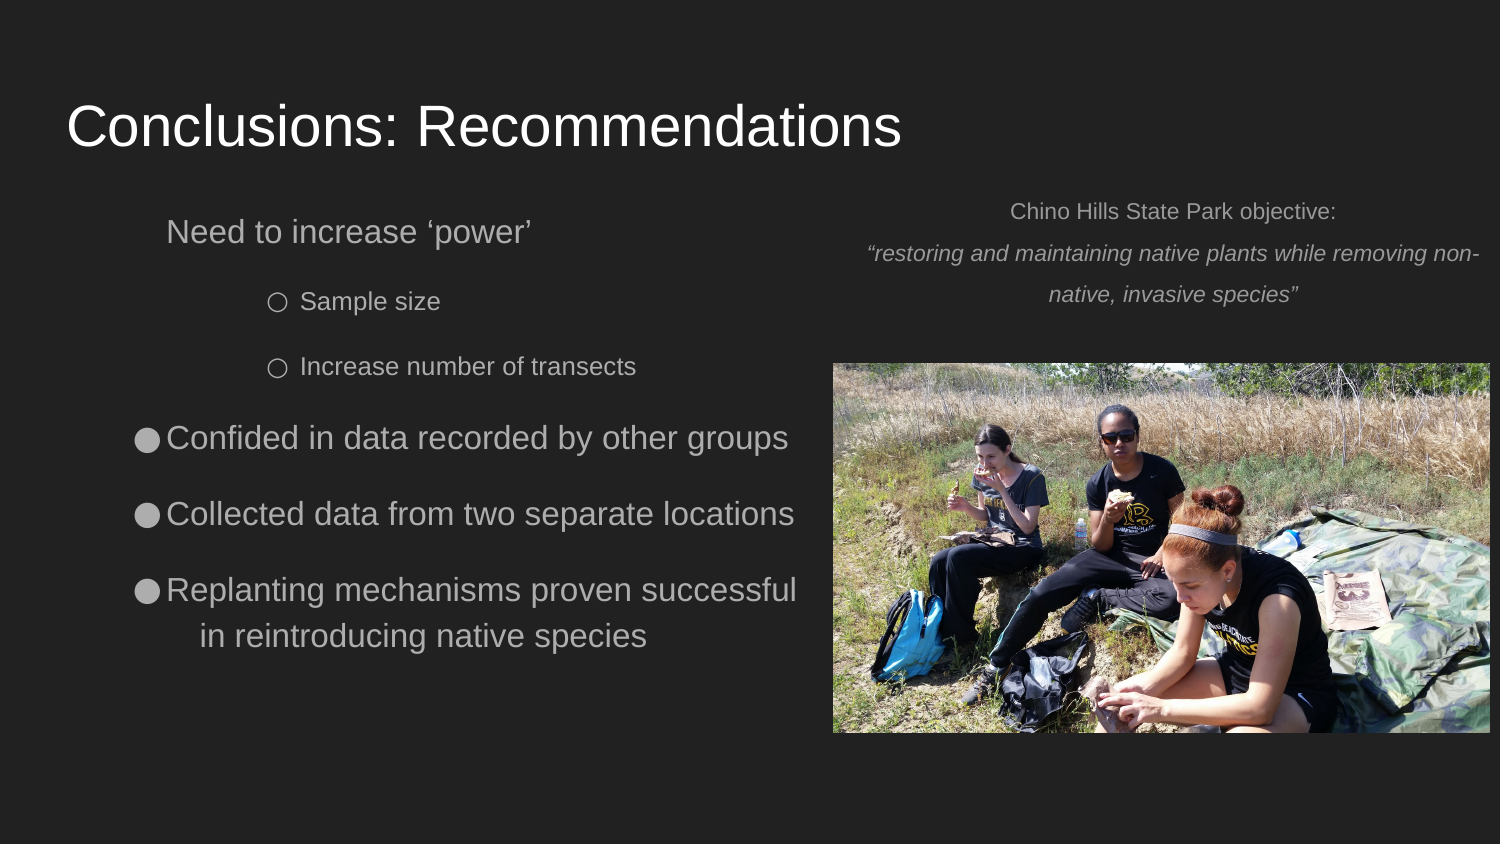

# Conclusions: Recommendations
Chino Hills State Park objective:
“restoring and maintaining native plants while removing non-native, invasive species”
Need to increase ‘power’
Sample size
Increase number of transects
Confided in data recorded by other groups
Collected data from two separate locations
Replanting mechanisms proven successful in reintroducing native species